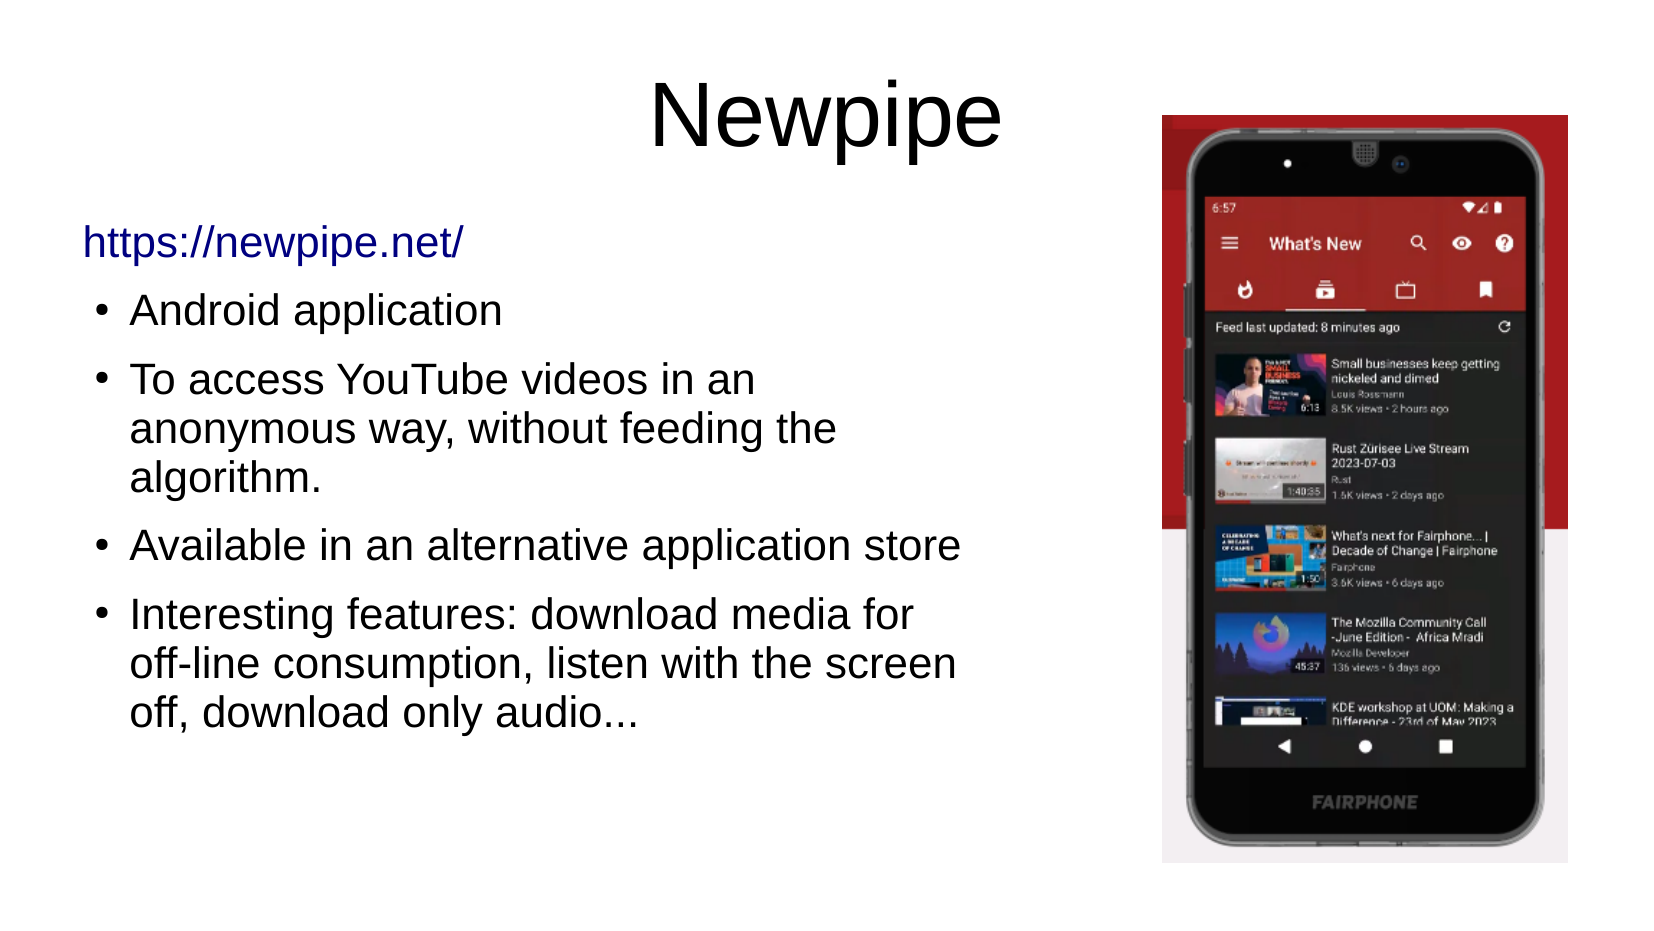

# Newpipe
https://newpipe.net/
Android application
To access YouTube videos in an anonymous way, without feeding the algorithm.
Available in an alternative application store
Interesting features: download media for off-line consumption, listen with the screen off, download only audio...